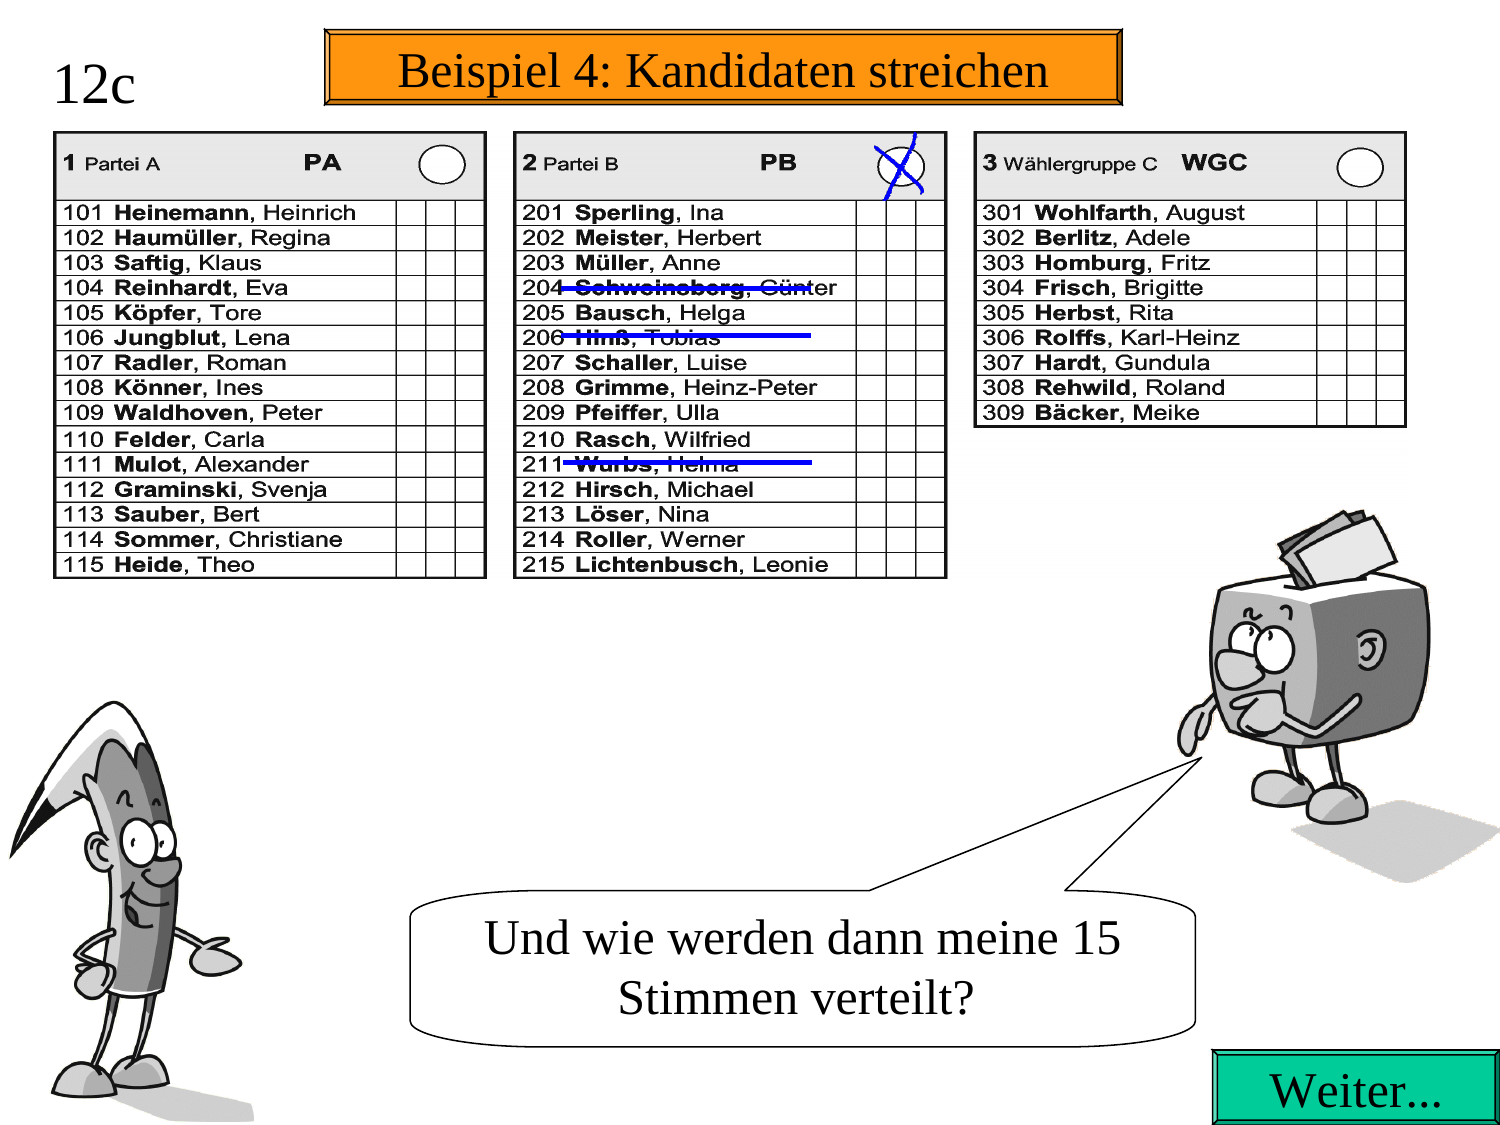

Beispiel 4: Kandidaten streichen
12c
Und wie werden dann meine 15 Stimmen verteilt?
Weiter...